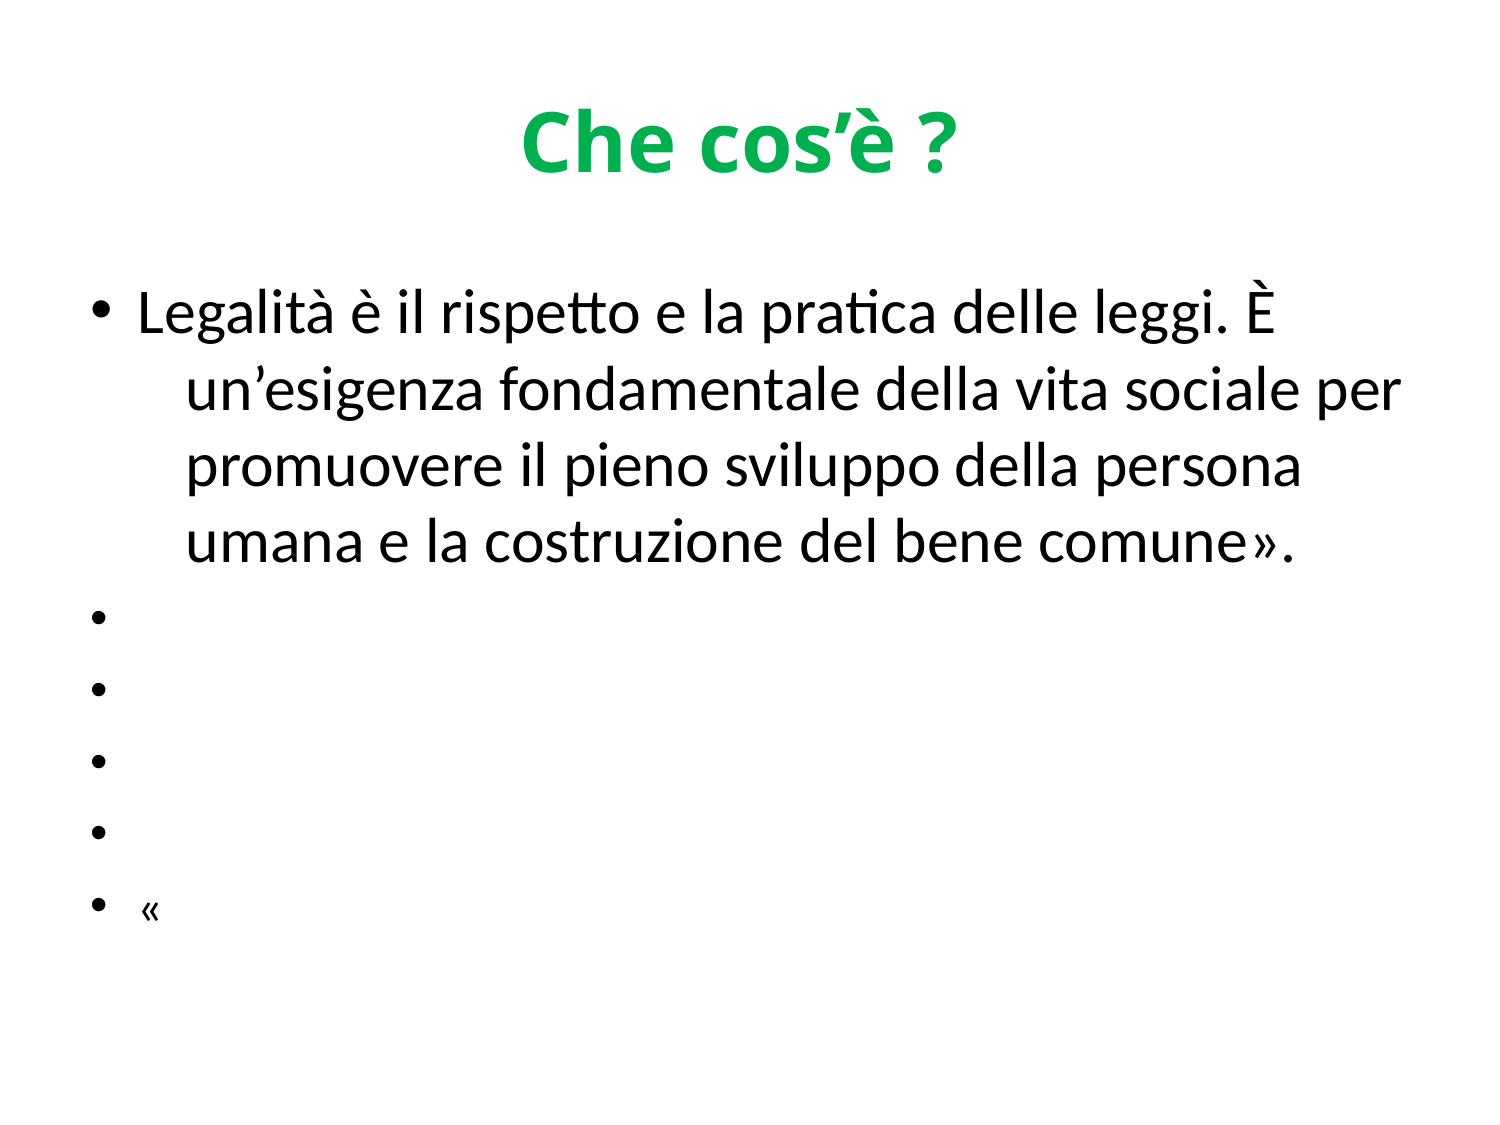

# Che cos’è ?
Legalità è il rispetto e la pratica delle leggi. È un’esigenza fondamentale della vita sociale per promuovere il pieno sviluppo della persona umana e la costruzione del bene comune».
«